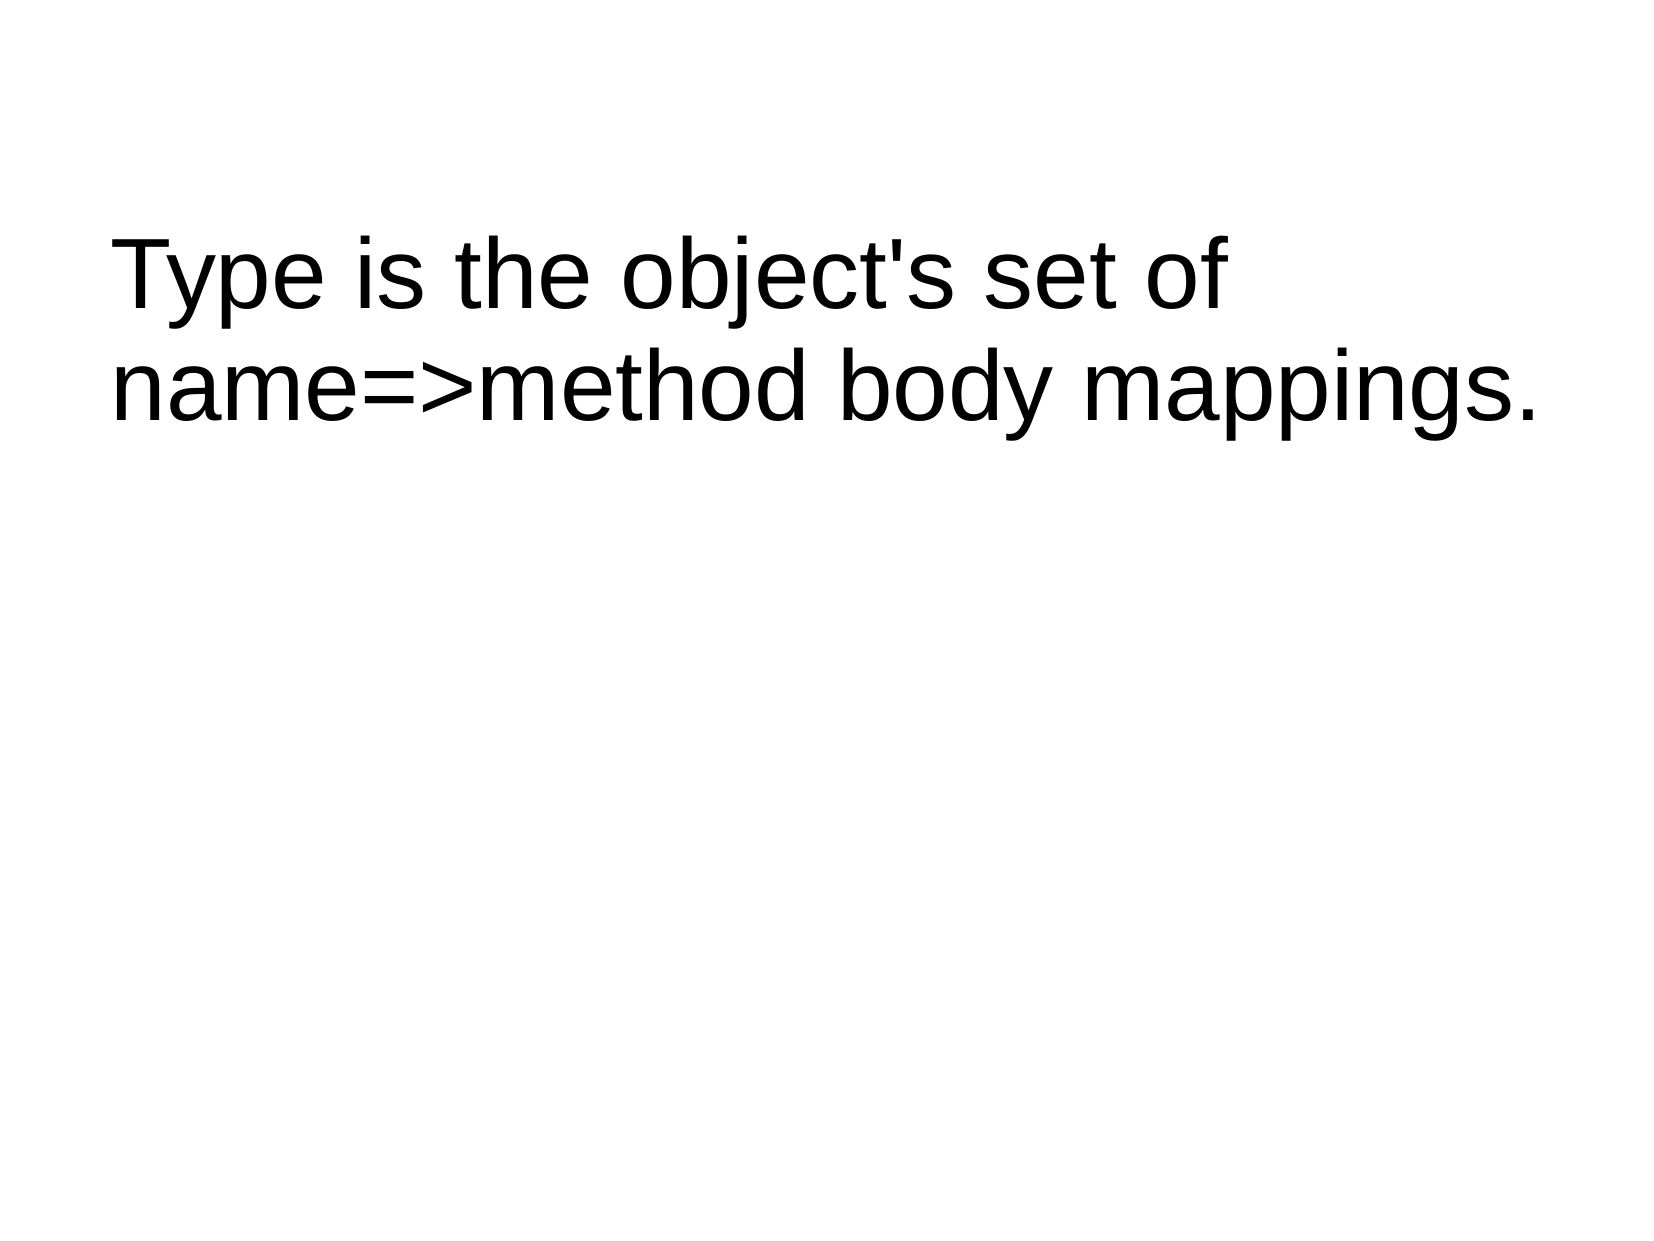

Type is the object's set of
name=>method body mappings.